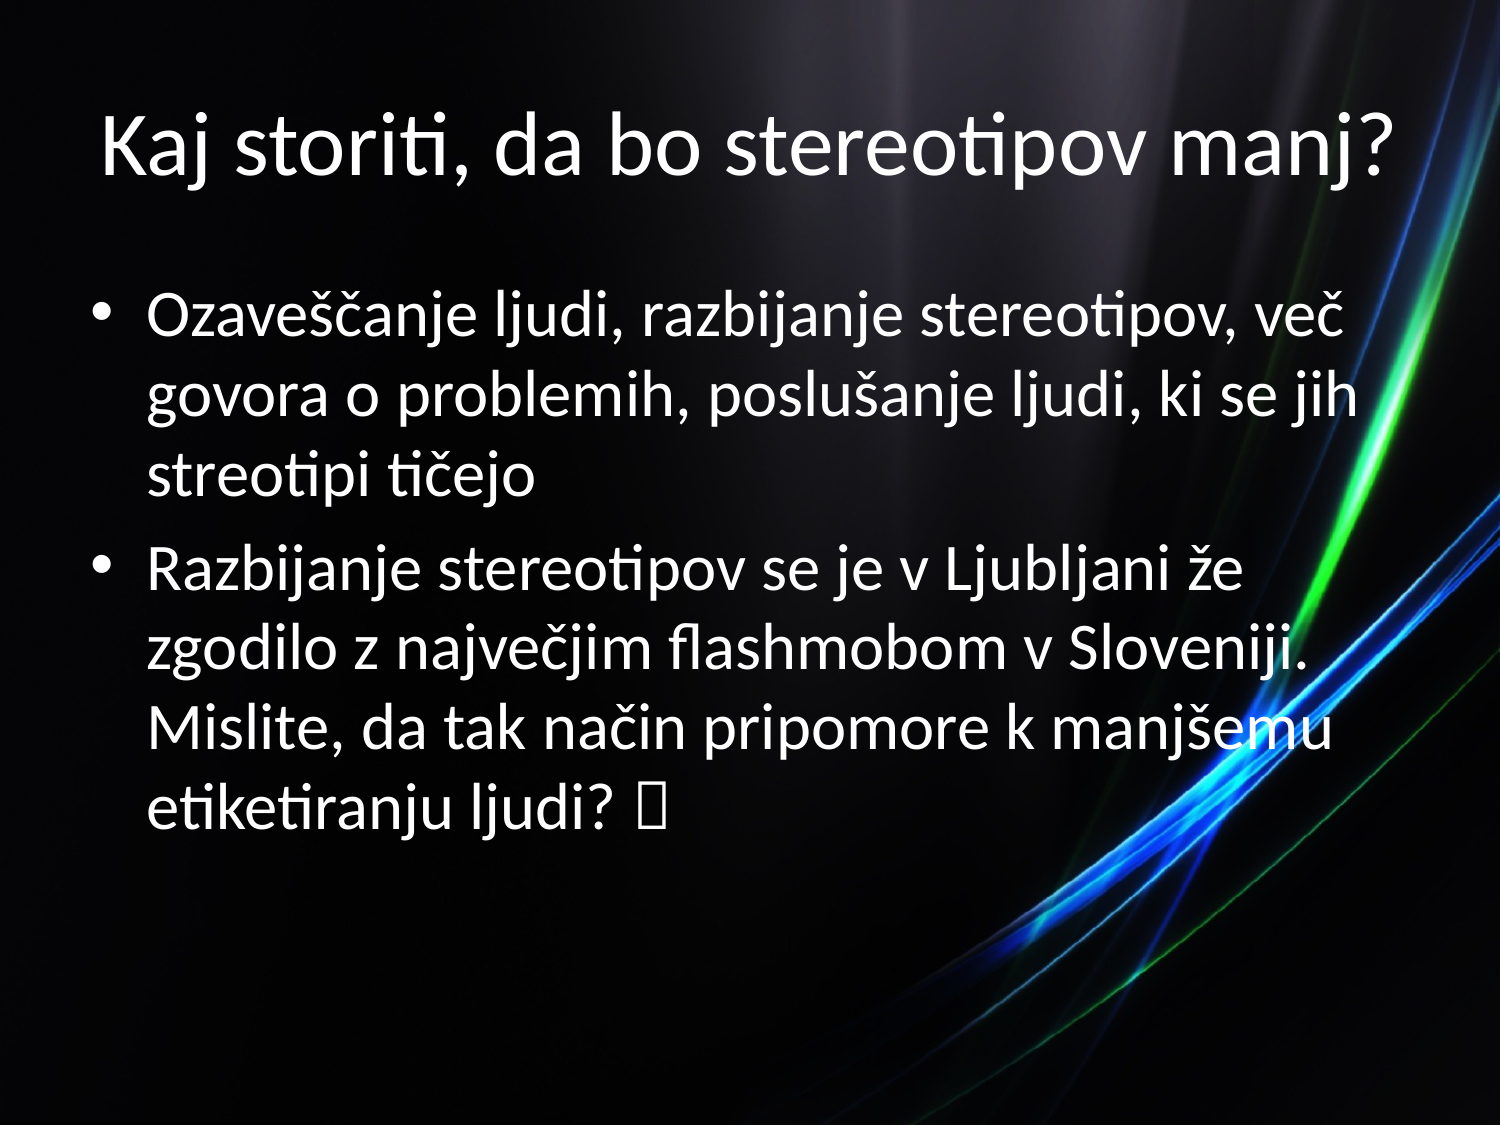

# Kaj storiti, da bo stereotipov manj?
Ozaveščanje ljudi, razbijanje stereotipov, več govora o problemih, poslušanje ljudi, ki se jih streotipi tičejo
Razbijanje stereotipov se je v Ljubljani že zgodilo z največjim flashmobom v Sloveniji. Mislite, da tak način pripomore k manjšemu etiketiranju ljudi? 